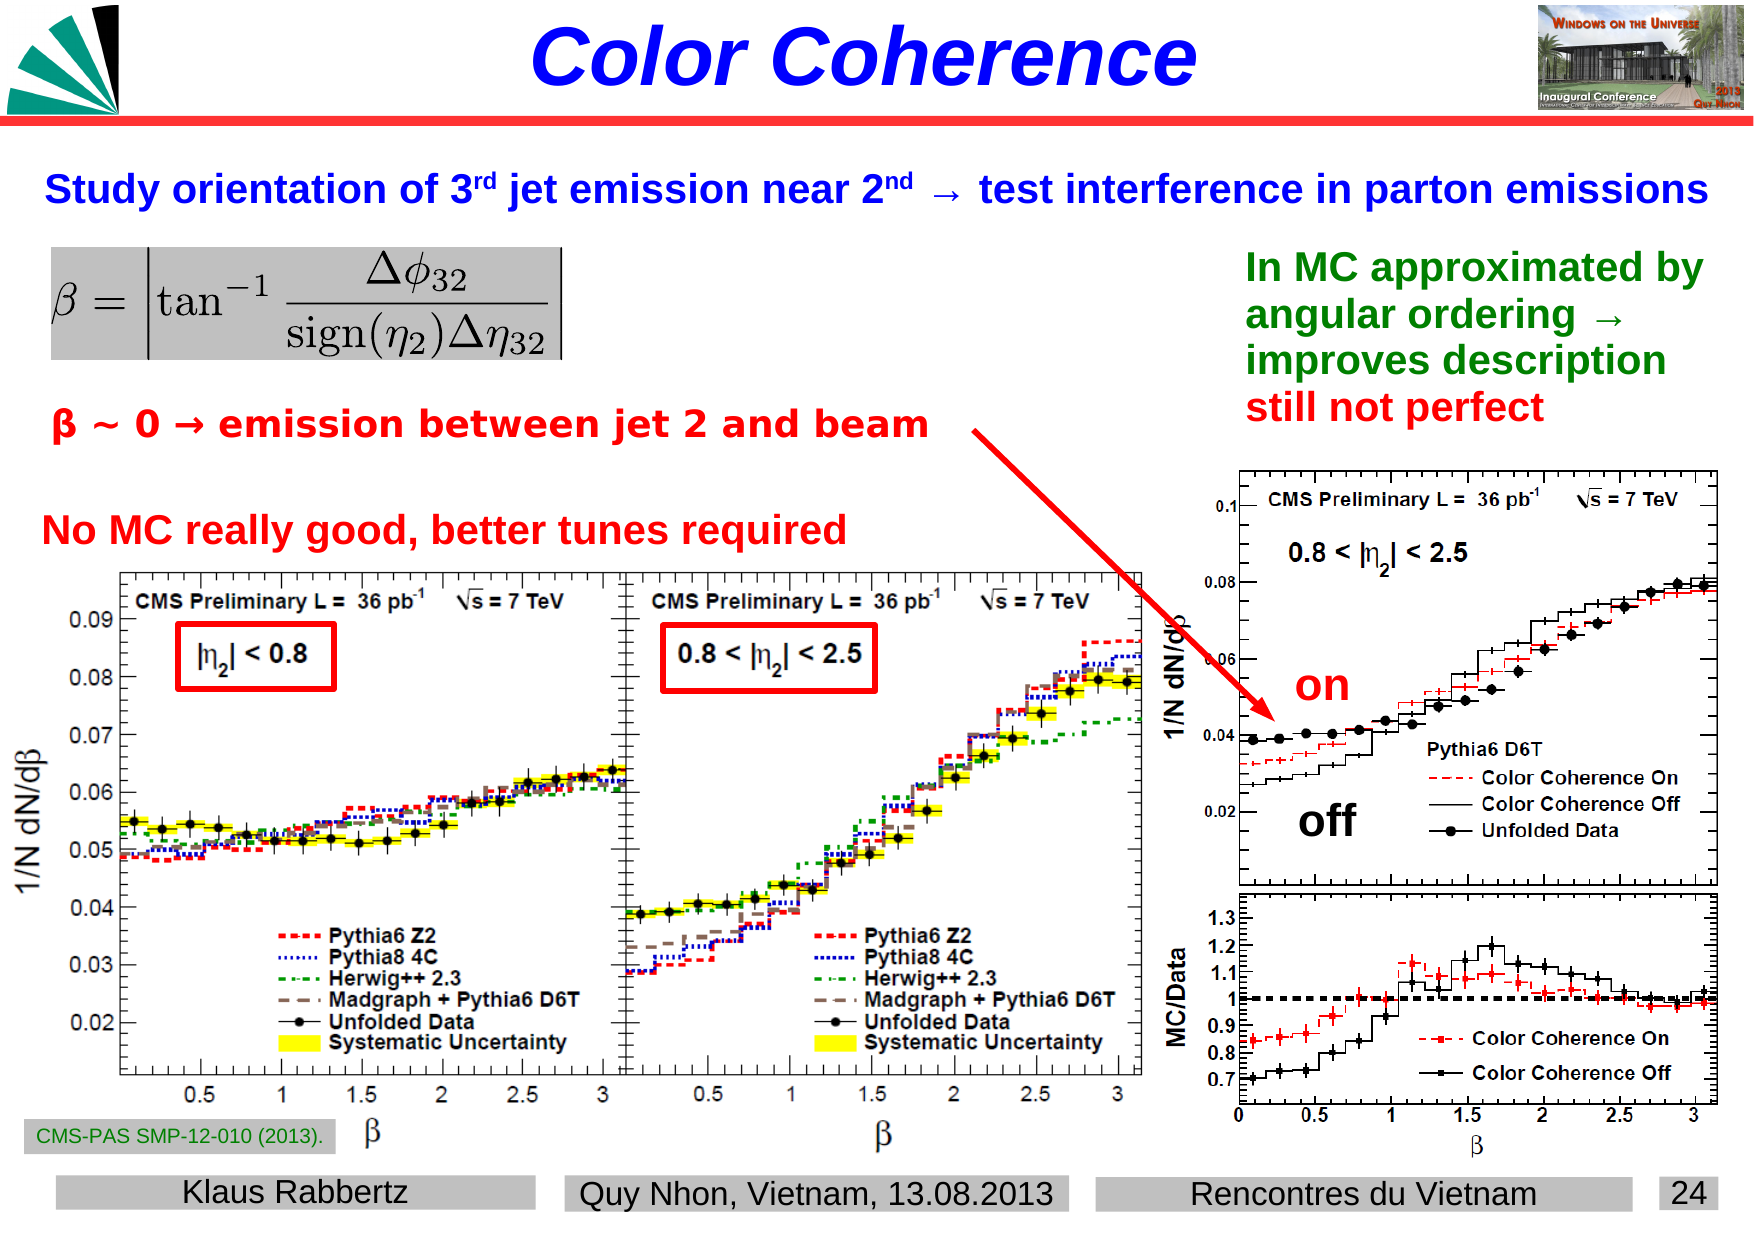

# Color Coherence
Study orientation of 3rd jet emission near 2nd → test interference in parton emissions
In MC approximated by
angular ordering →
improves description
still not perfect
β ~ 0 → emission between jet 2 and beam
No MC really good, better tunes required
on
off
CMS-PAS SMP-12-010 (2013).